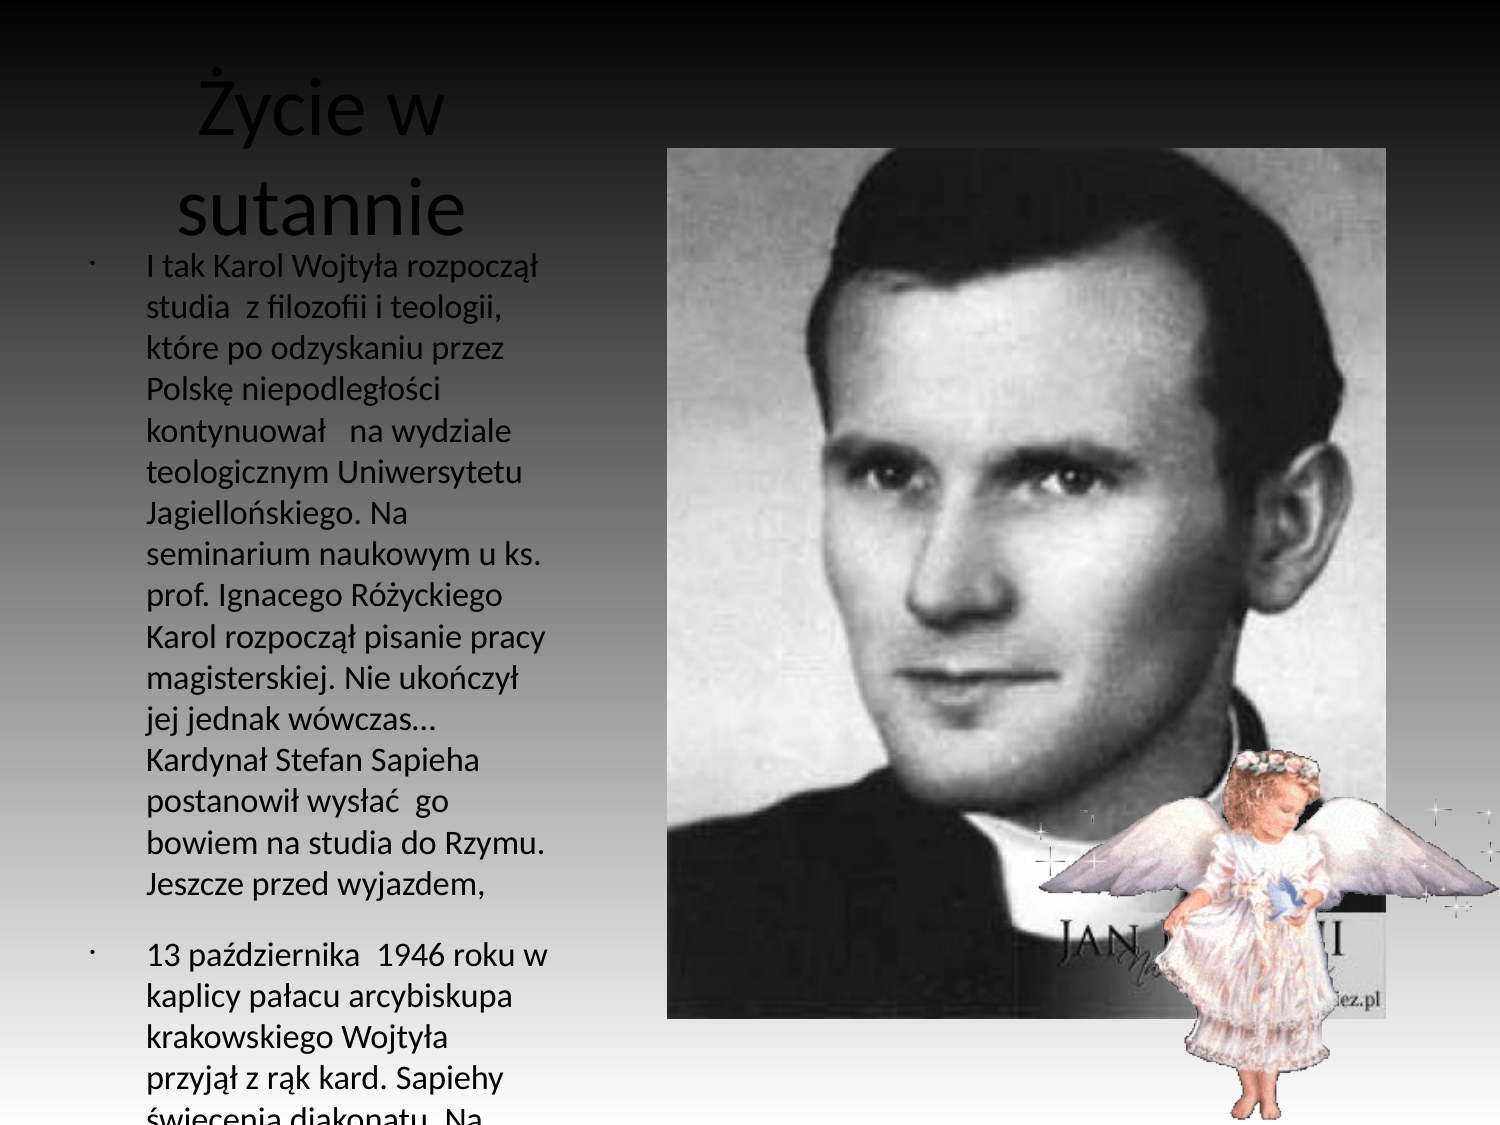

# Życie w sutannie
I tak Karol Wojtyła rozpoczął studia z filozofii i teologii, które po odzyskaniu przez Polskę niepodległości kontynuował na wydziale teologicznym Uniwersytetu Jagiellońskiego. Na seminarium naukowym u ks. prof. Ignacego Różyckiego Karol rozpoczął pisanie pracy magisterskiej. Nie ukończył jej jednak wówczas… Kardynał Stefan Sapieha postanowił wysłać go bowiem na studia do Rzymu. Jeszcze przed wyjazdem,
13 października 1946 roku w kaplicy pałacu arcybiskupa krakowskiego Wojtyła przyjął z rąk kard. Sapiehy święcenia diakonatu. Na zawsze w pamięci Karola zapisał się 1 listopada 1946 roku. W tym dniu bowiem w kaplicy pałacu arcybiskupa, także z rąk ks. Kard. Stefana Sapiehy, przyjął święcenia kapłańskie. Nazajutrz na Wawelu, w romańskiej krypcie św. Leonarda, odprawił trzy Msze Święte za dusze zmarłych rodziców i brata.